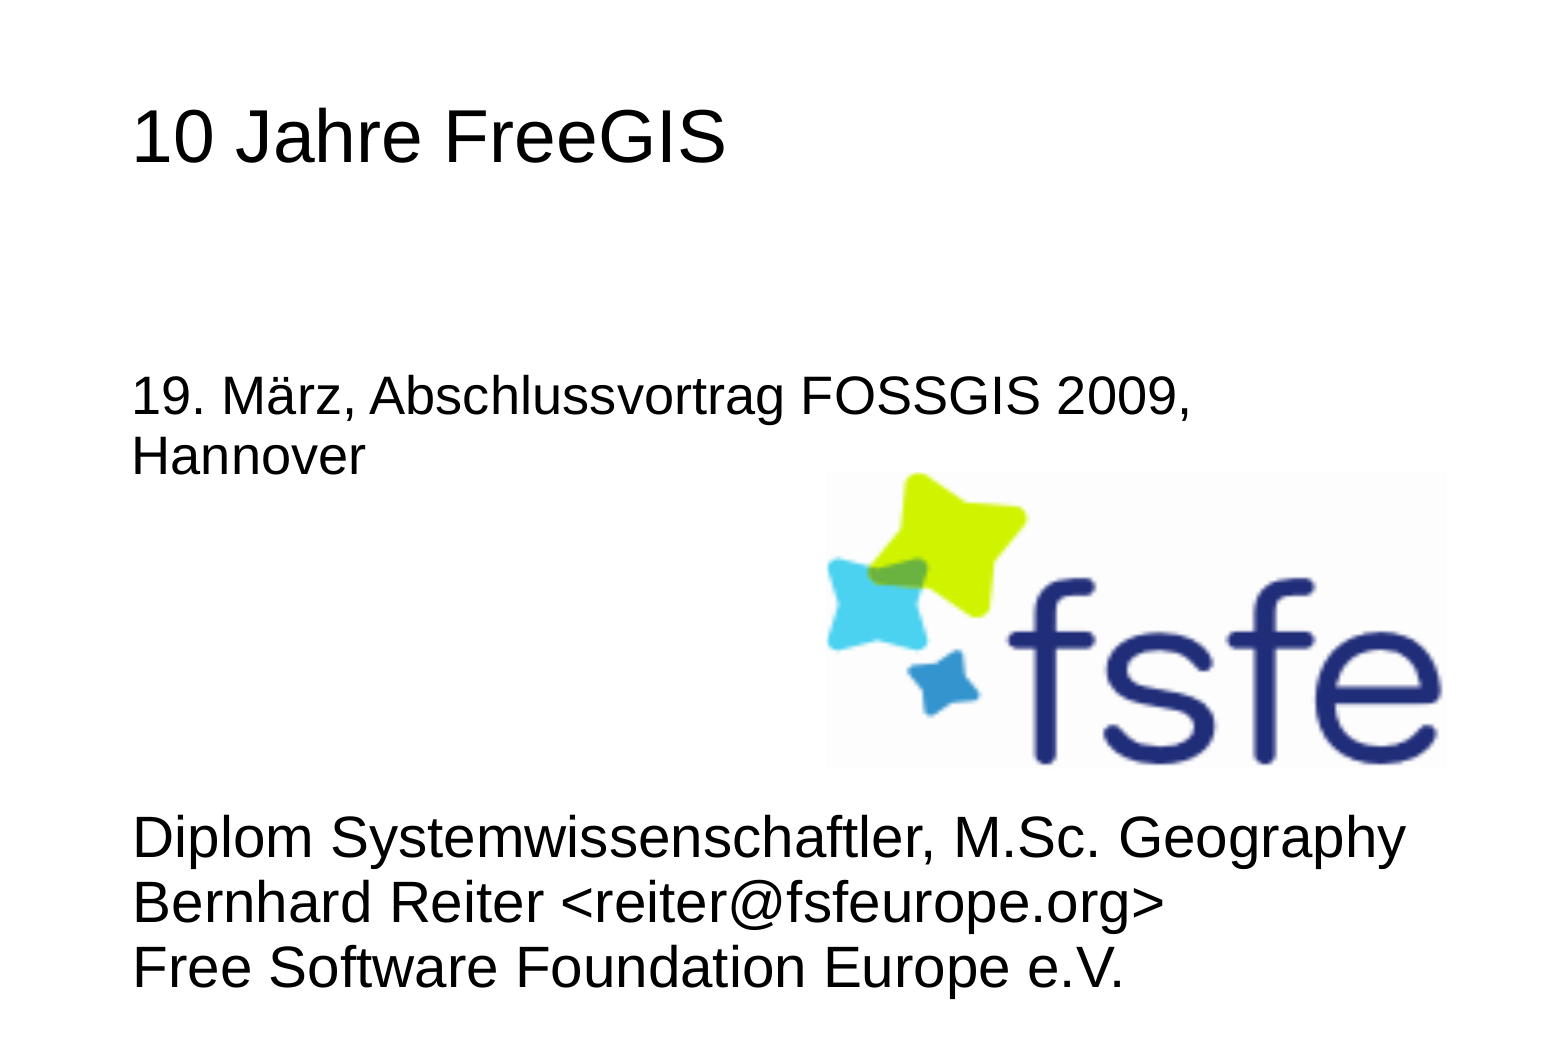

10 Jahre FreeGIS
19. März, Abschlussvortrag FOSSGIS 2009, Hannover
Diplom Systemwissenschaftler, M.Sc. Geography
Bernhard Reiter <reiter@fsfeurope.org>
Free Software Foundation Europe e.V.